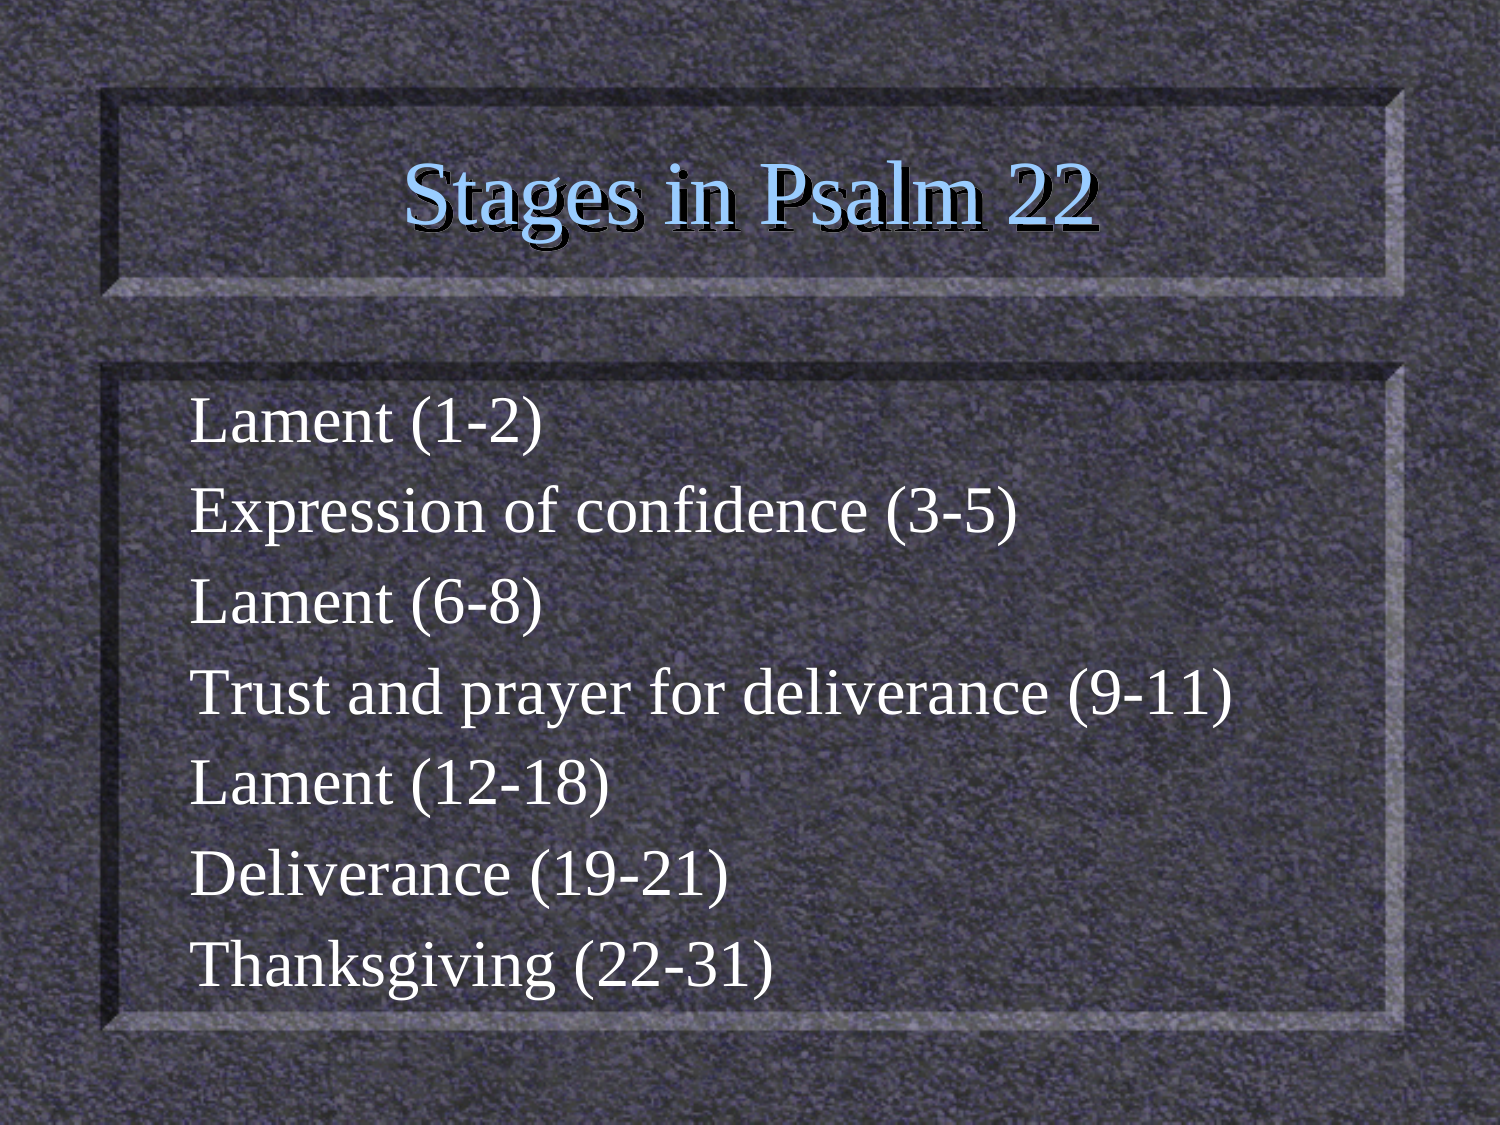

# Stages in Psalm 22
Lament (1-2)
Expression of confidence (3-5)
Lament (6-8)
Trust and prayer for deliverance (9-11)
Lament (12-18)
Deliverance (19-21)
Thanksgiving (22-31)